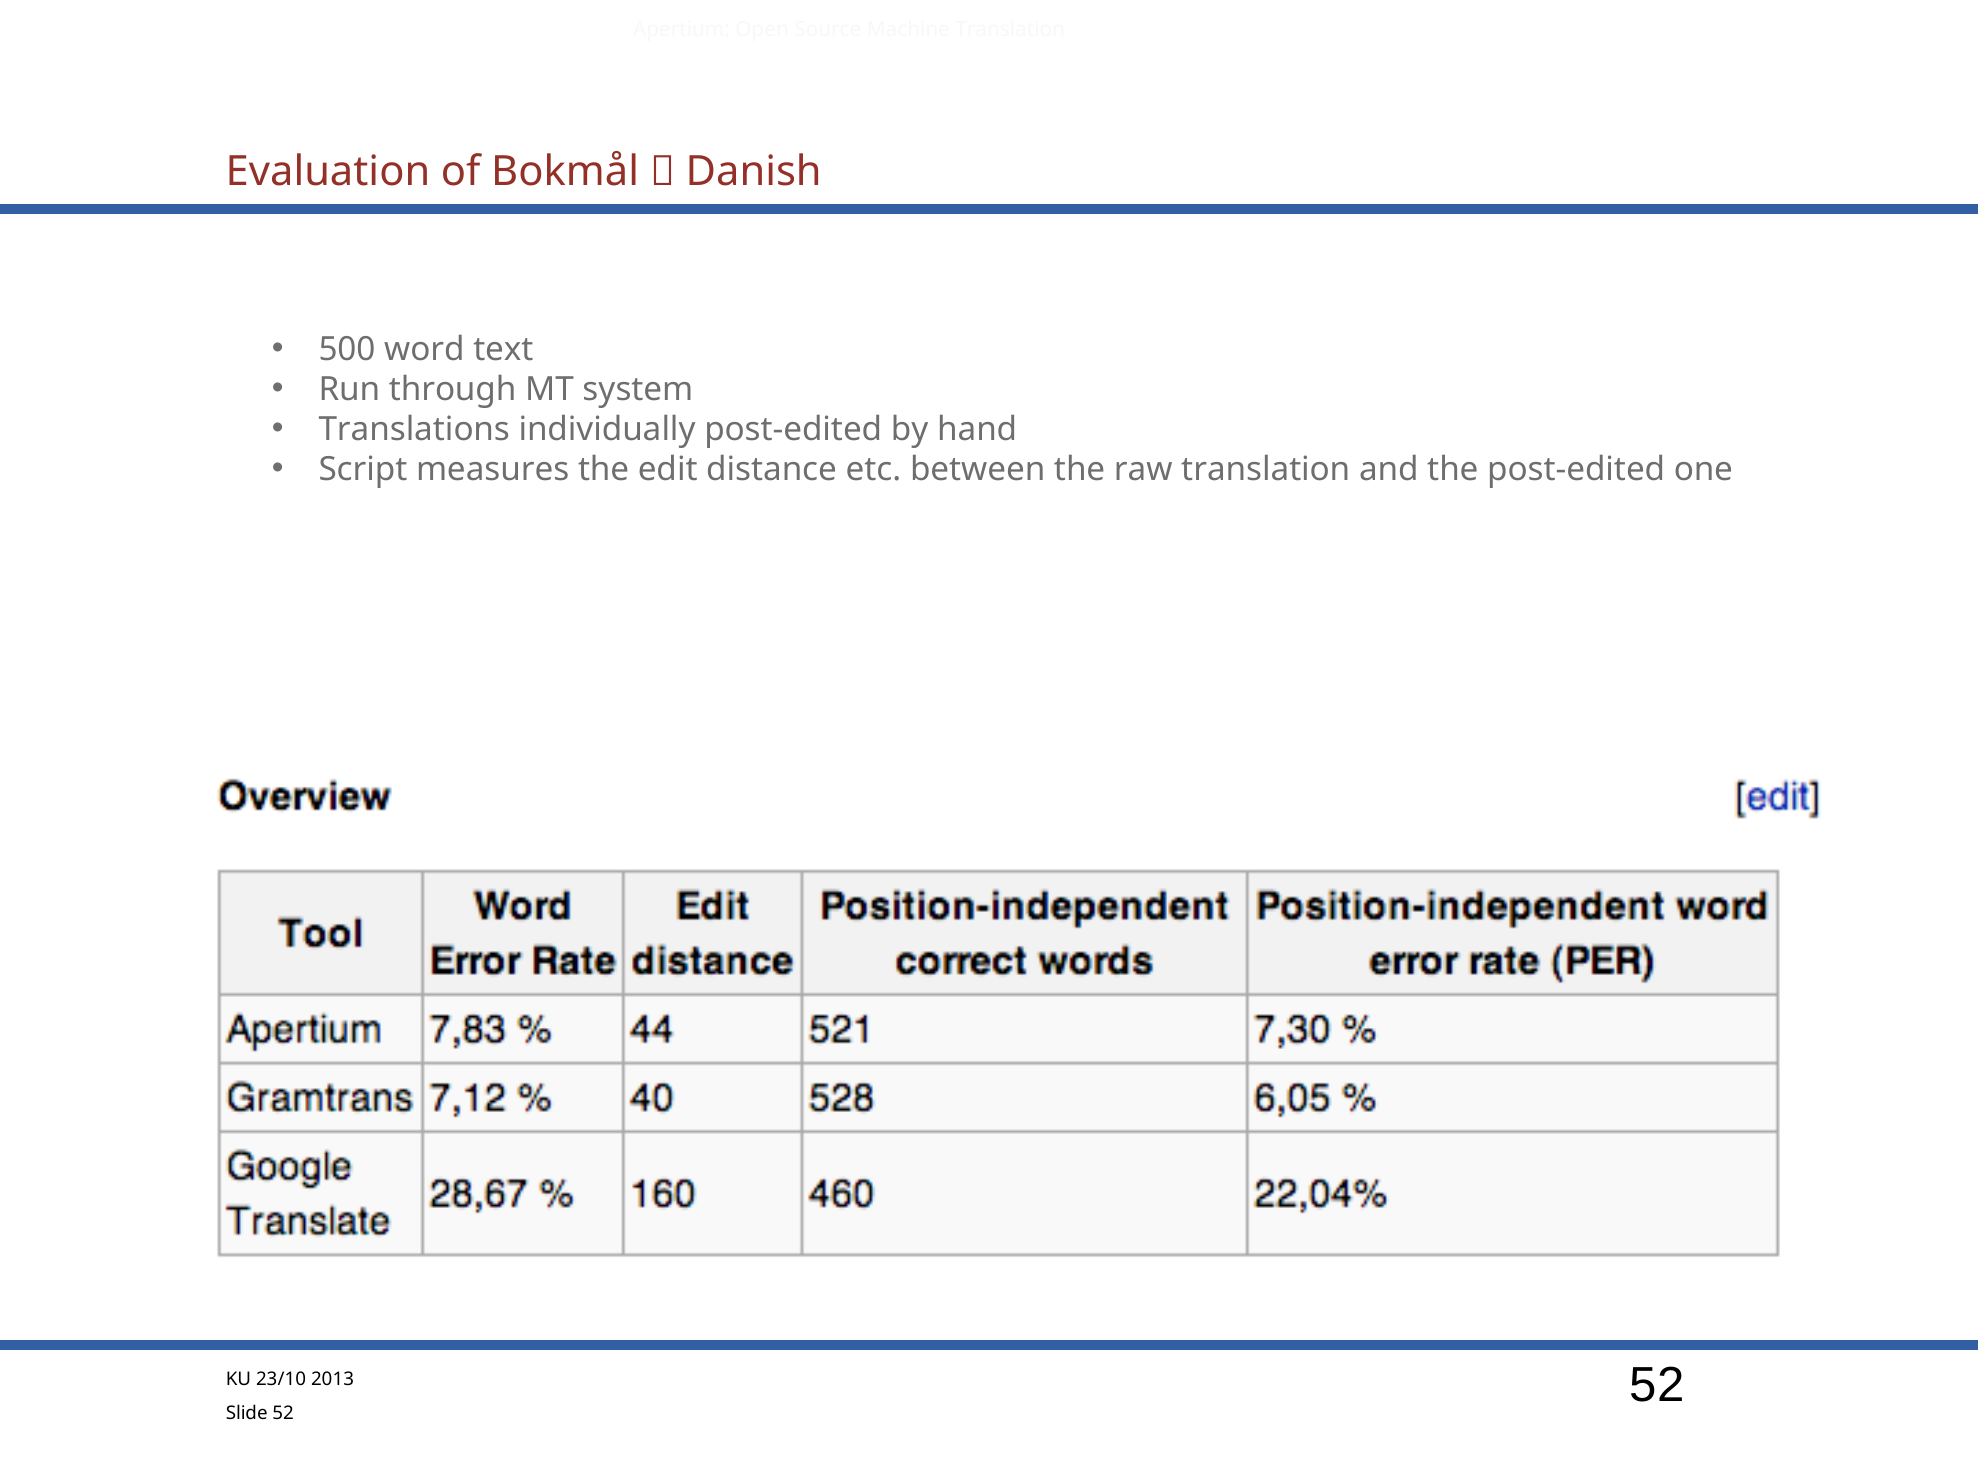

Apertium: Open Source Machine Translation
# Evaluation of Bokmål  Danish
500 word text
Run through MT system
Translations individually post-edited by hand
Script measures the edit distance etc. between the raw translation and the post-edited one
KU 23/10 2013
Slide